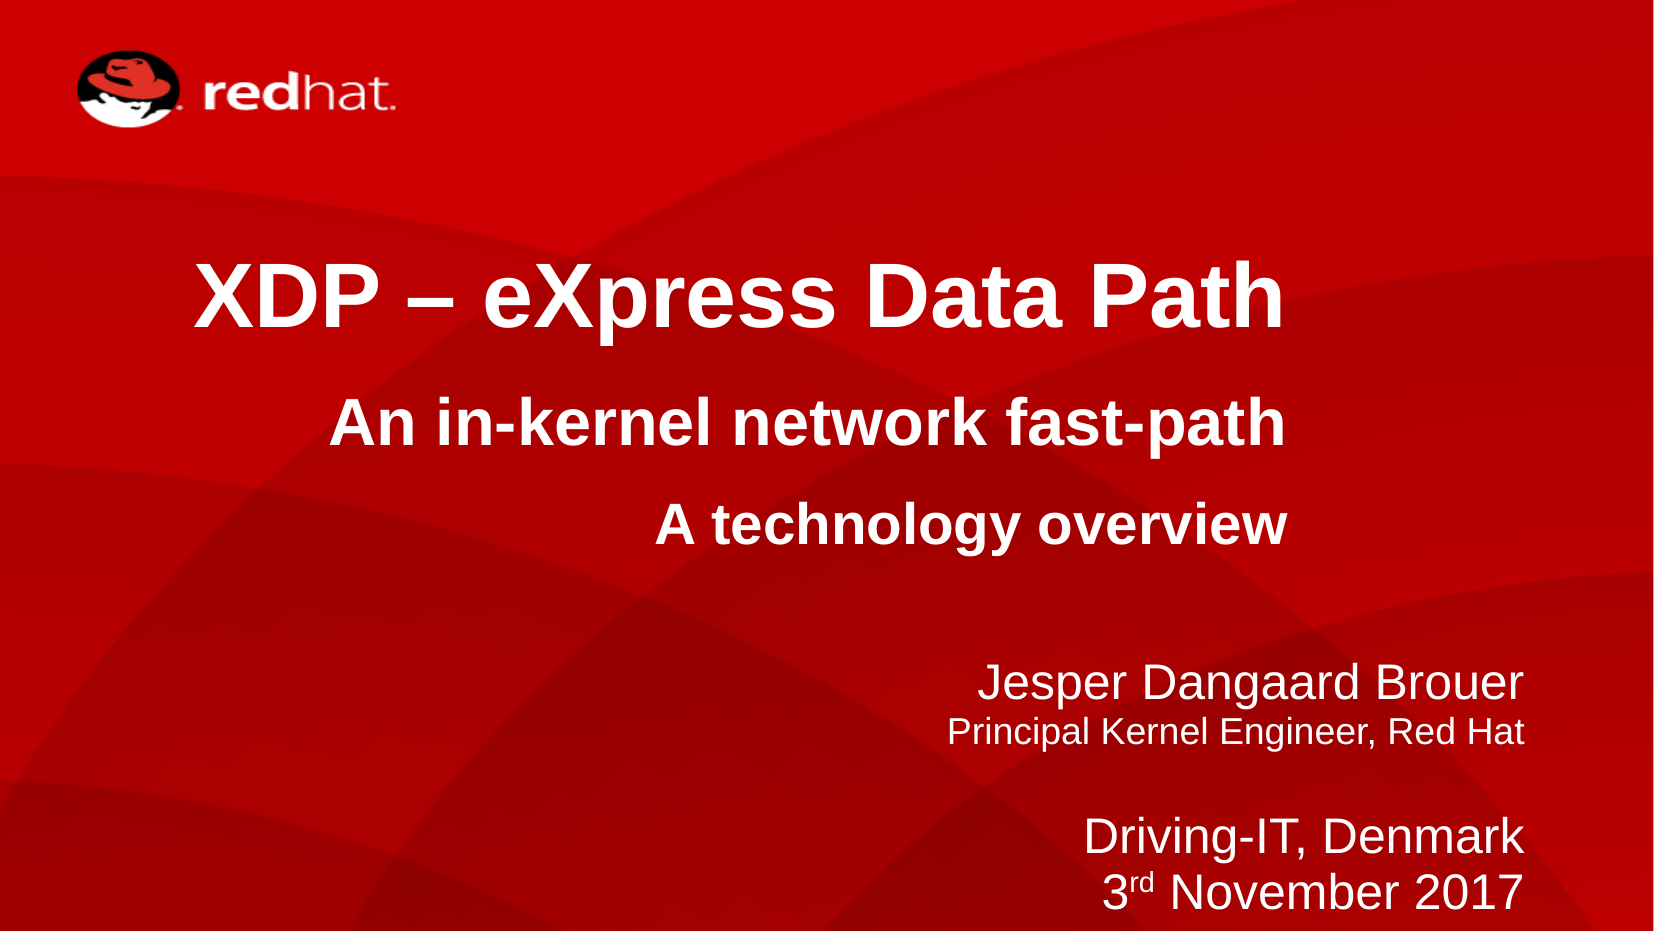

XDP – eXpress Data Path
An in-kernel network fast-path
A technology overview
Jesper Dangaard Brouer
Principal Kernel Engineer, Red Hat
Driving-IT, Denmark
3rd November 2017